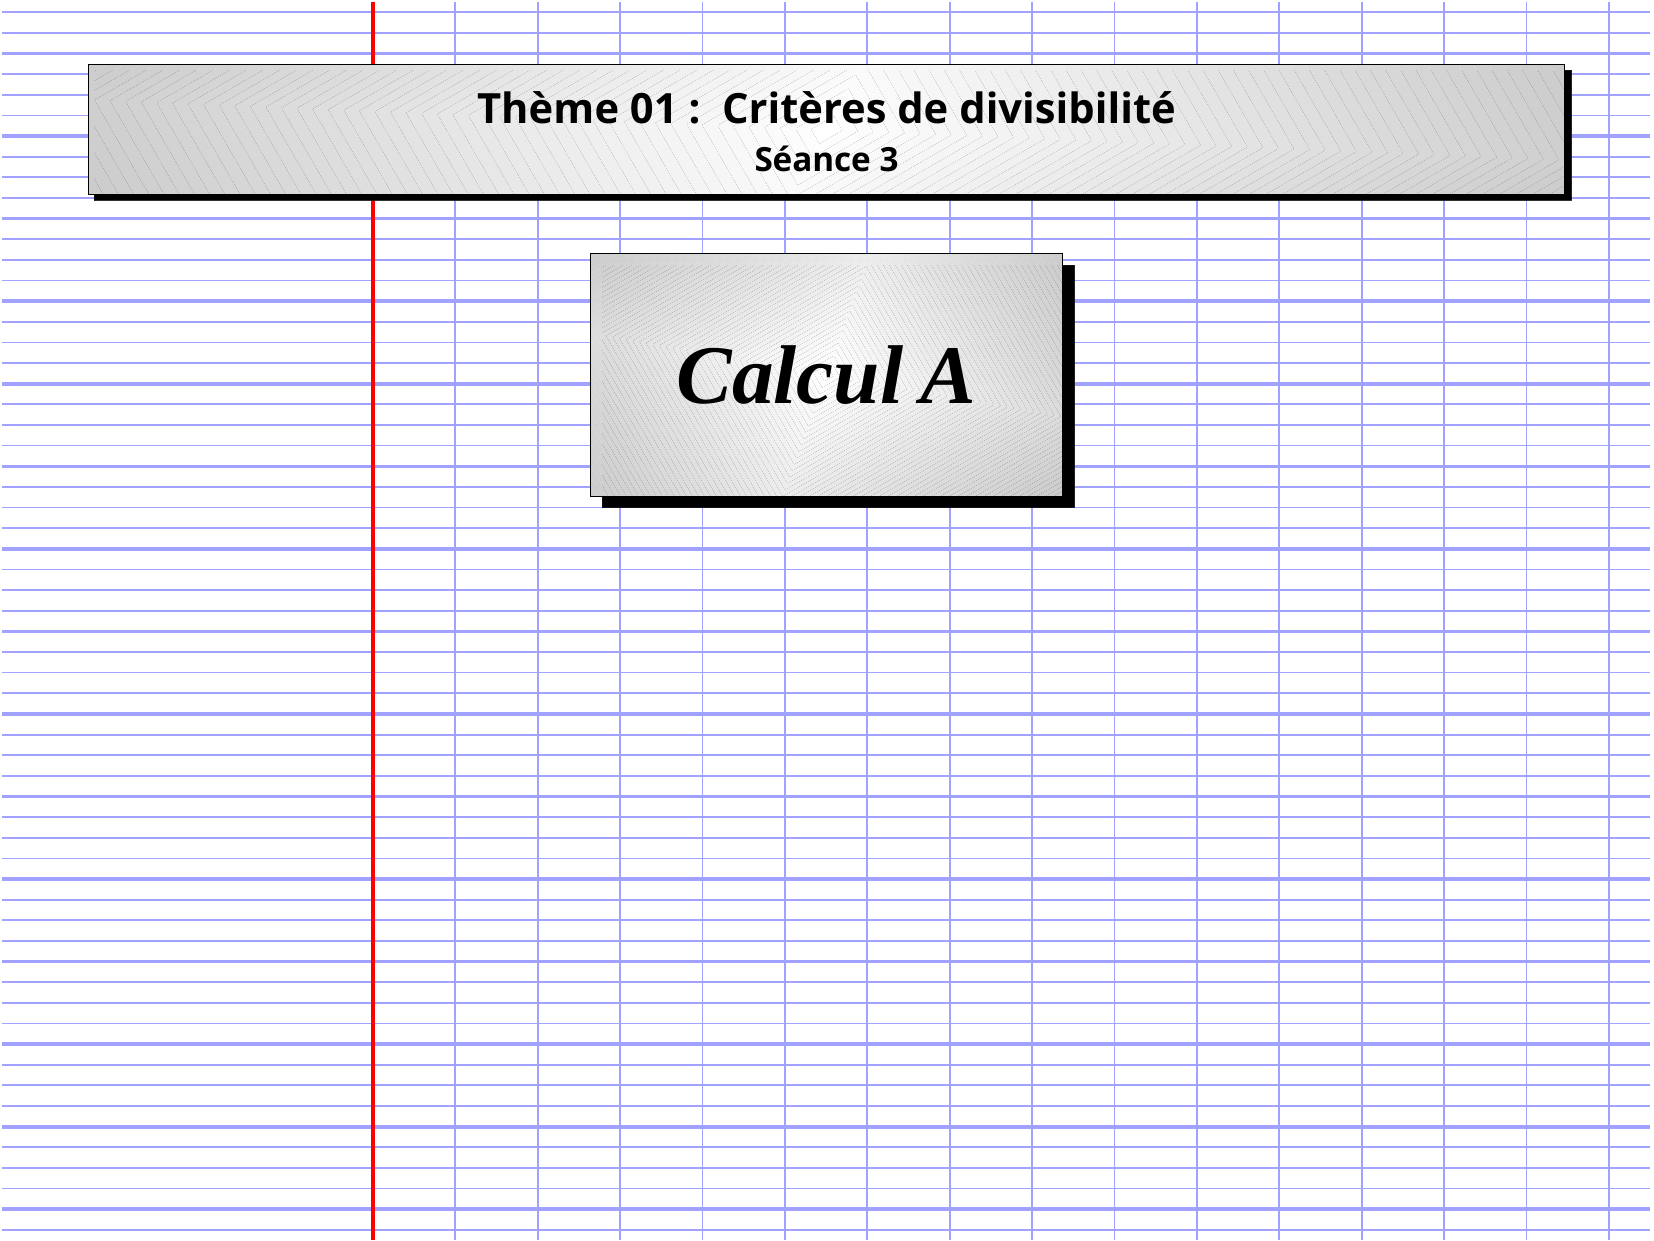

Thème 01 : Critères de divisibilité
Séance 3
Calcul A